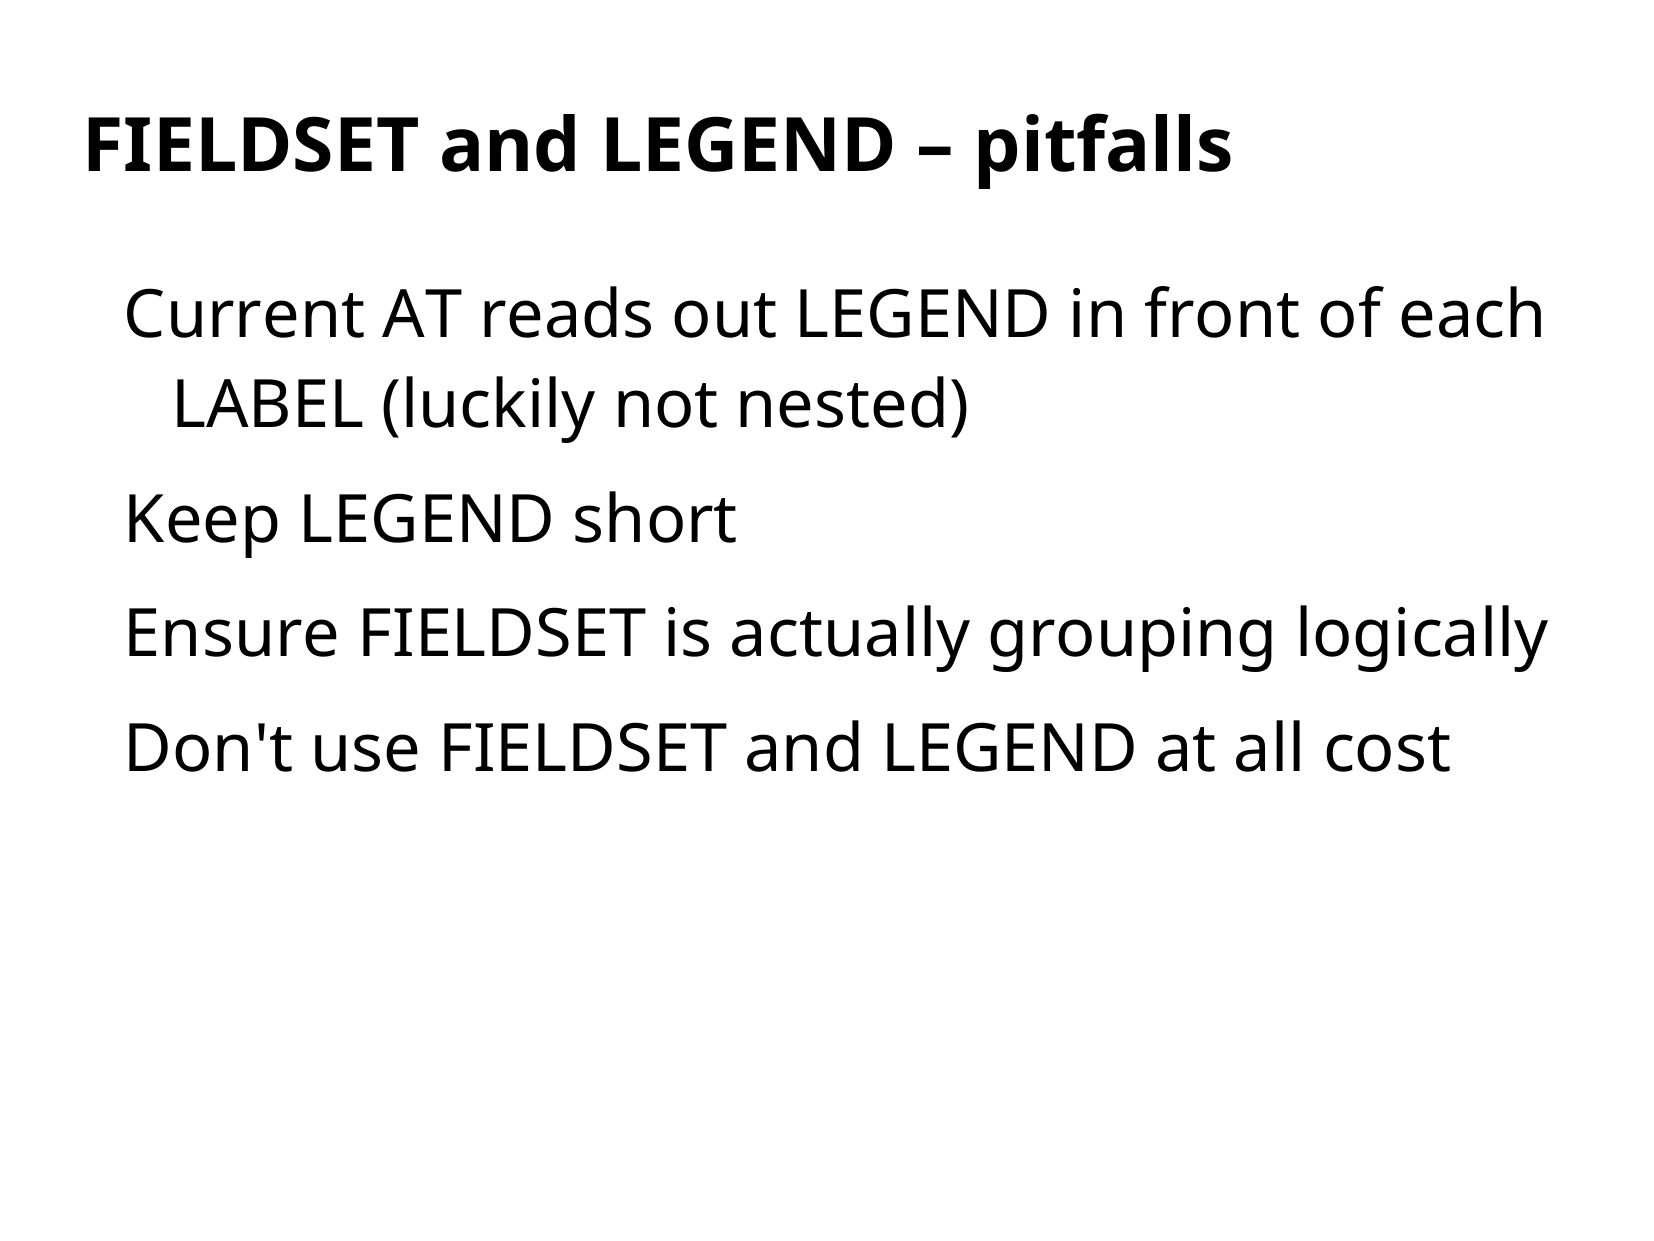

# FIELDSET and LEGEND – pitfalls
Current AT reads out LEGEND in front of each LABEL (luckily not nested)
Keep LEGEND short
Ensure FIELDSET is actually grouping logically
Don't use FIELDSET and LEGEND at all cost